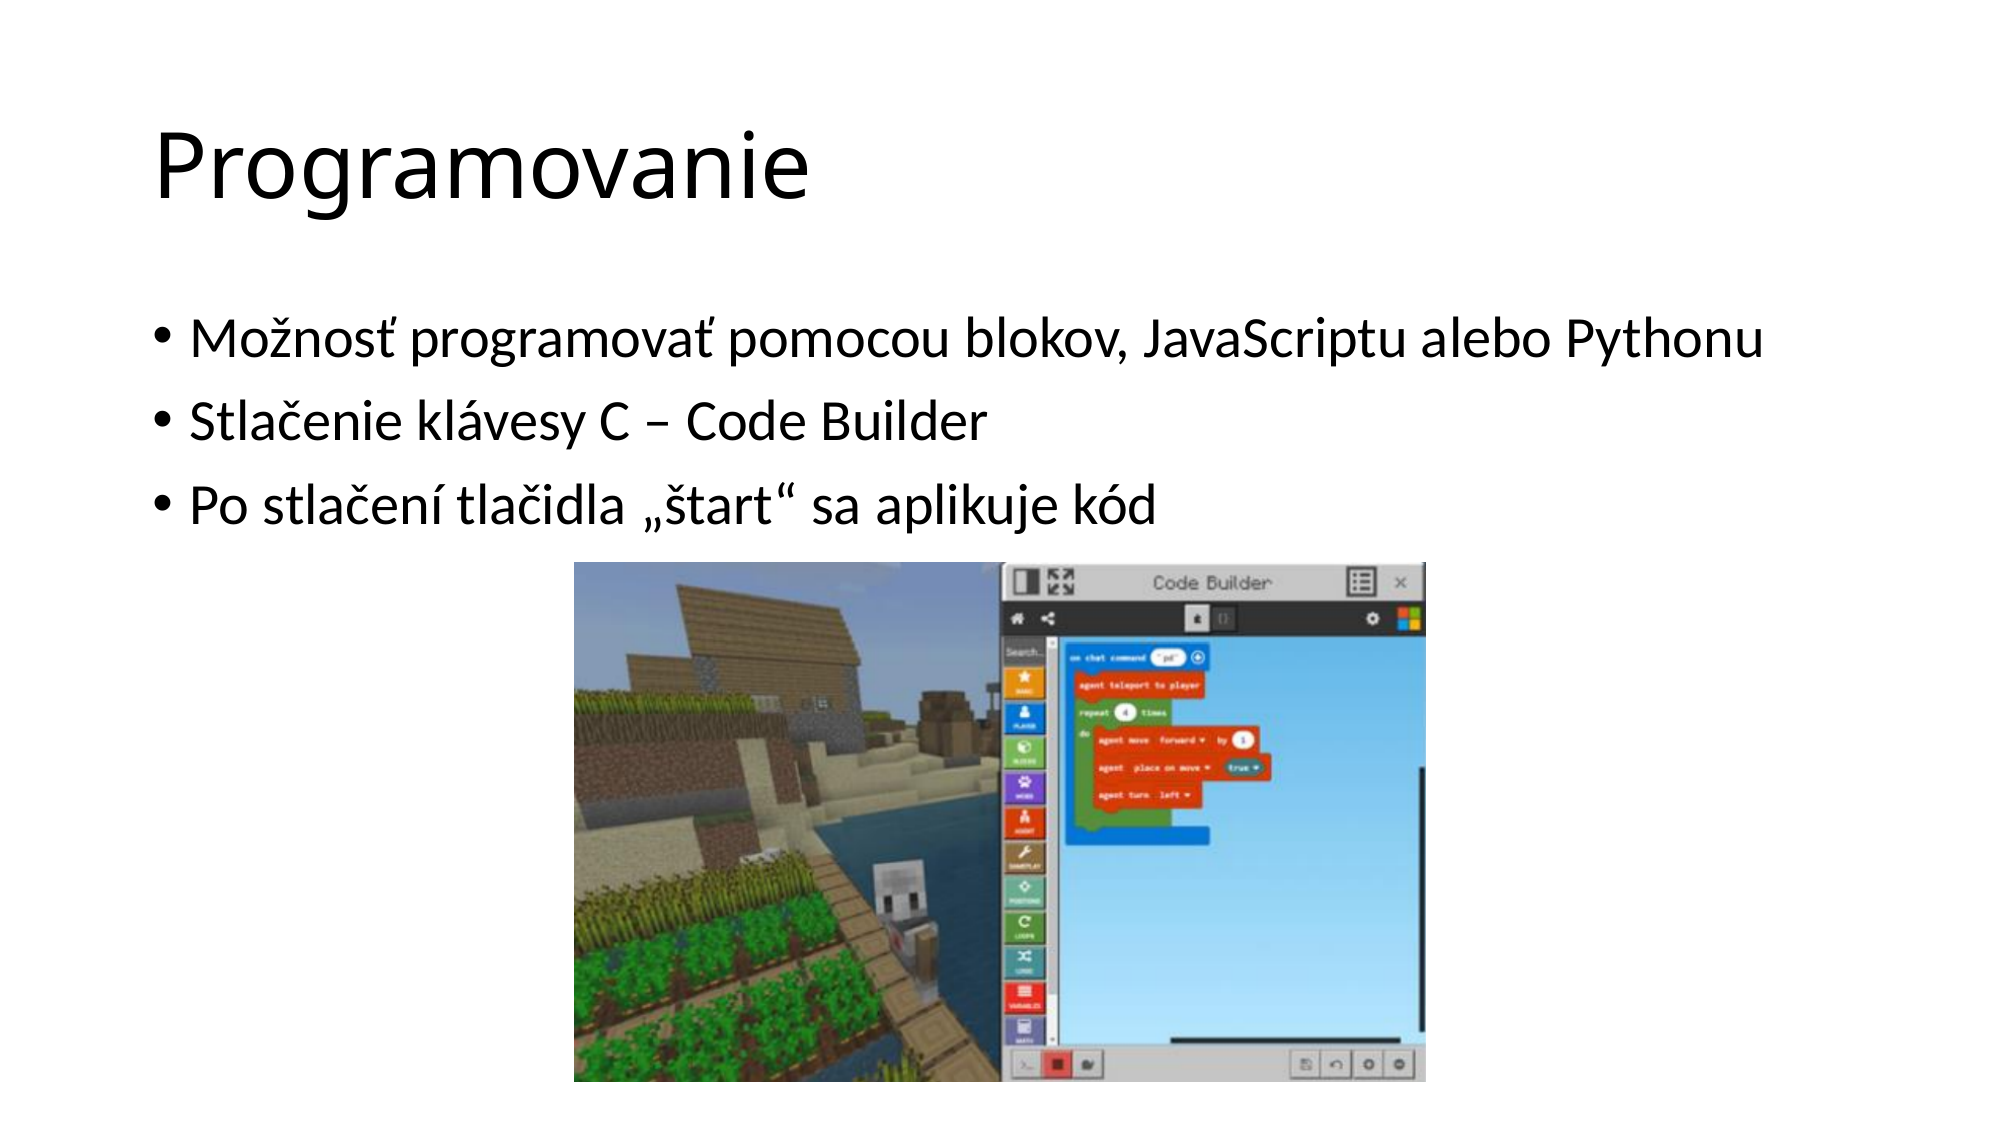

# Programovanie
Možnosť programovať pomocou blokov, JavaScriptu alebo Pythonu
Stlačenie klávesy C – Code Builder
Po stlačení tlačidla „štart“ sa aplikuje kód